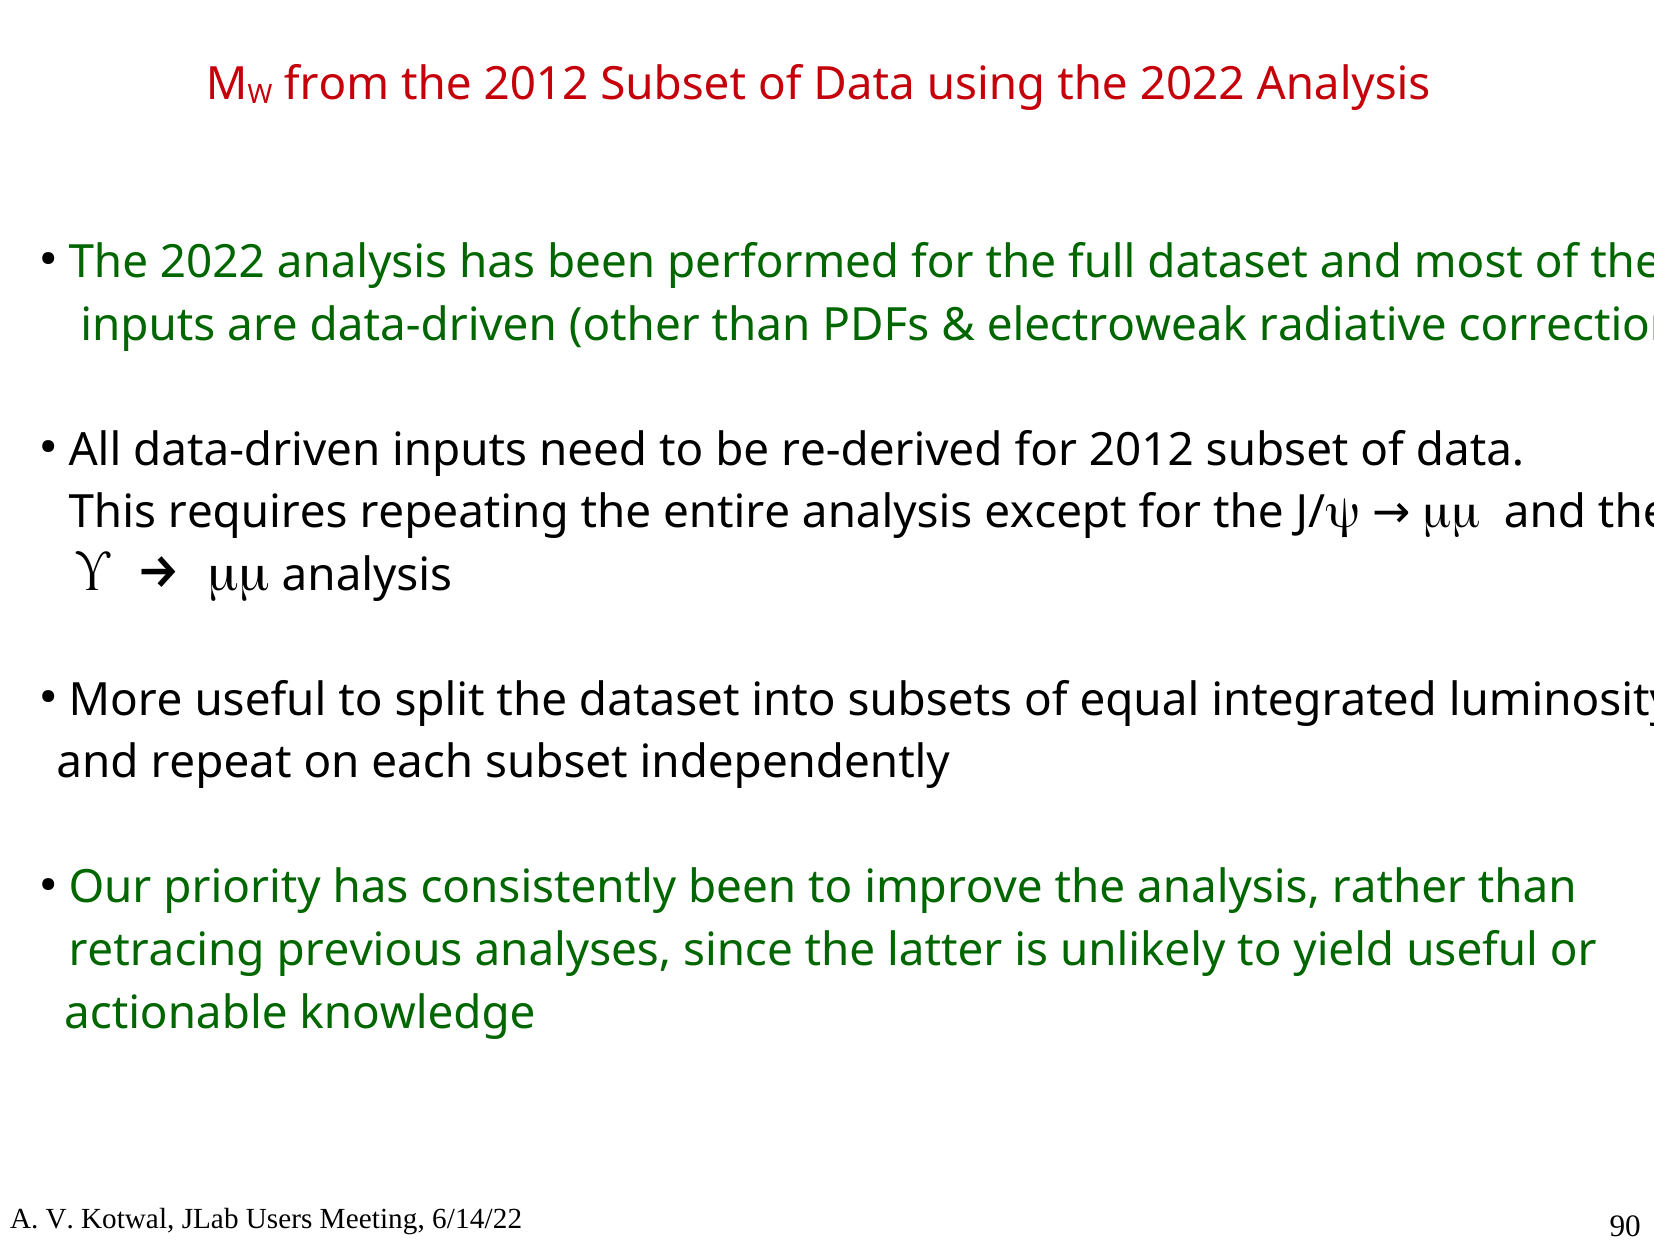

# MW from the 2012 Subset of Data using the 2022 Analysis
 The 2022 analysis has been performed for the full dataset and most of the
 inputs are data-driven (other than PDFs & electroweak radiative corrections)
 All data-driven inputs need to be re-derived for 2012 subset of data.
 This requires repeating the entire analysis except for the J/ψ → μμ and the
 ϒ → μμ analysis
 More useful to split the dataset into subsets of equal integrated luminosity
and repeat on each subset independently
 Our priority has consistently been to improve the analysis, rather than
 retracing previous analyses, since the latter is unlikely to yield useful or
 actionable knowledge
A. V. Kotwal, JLab Users Meeting, 6/14/22